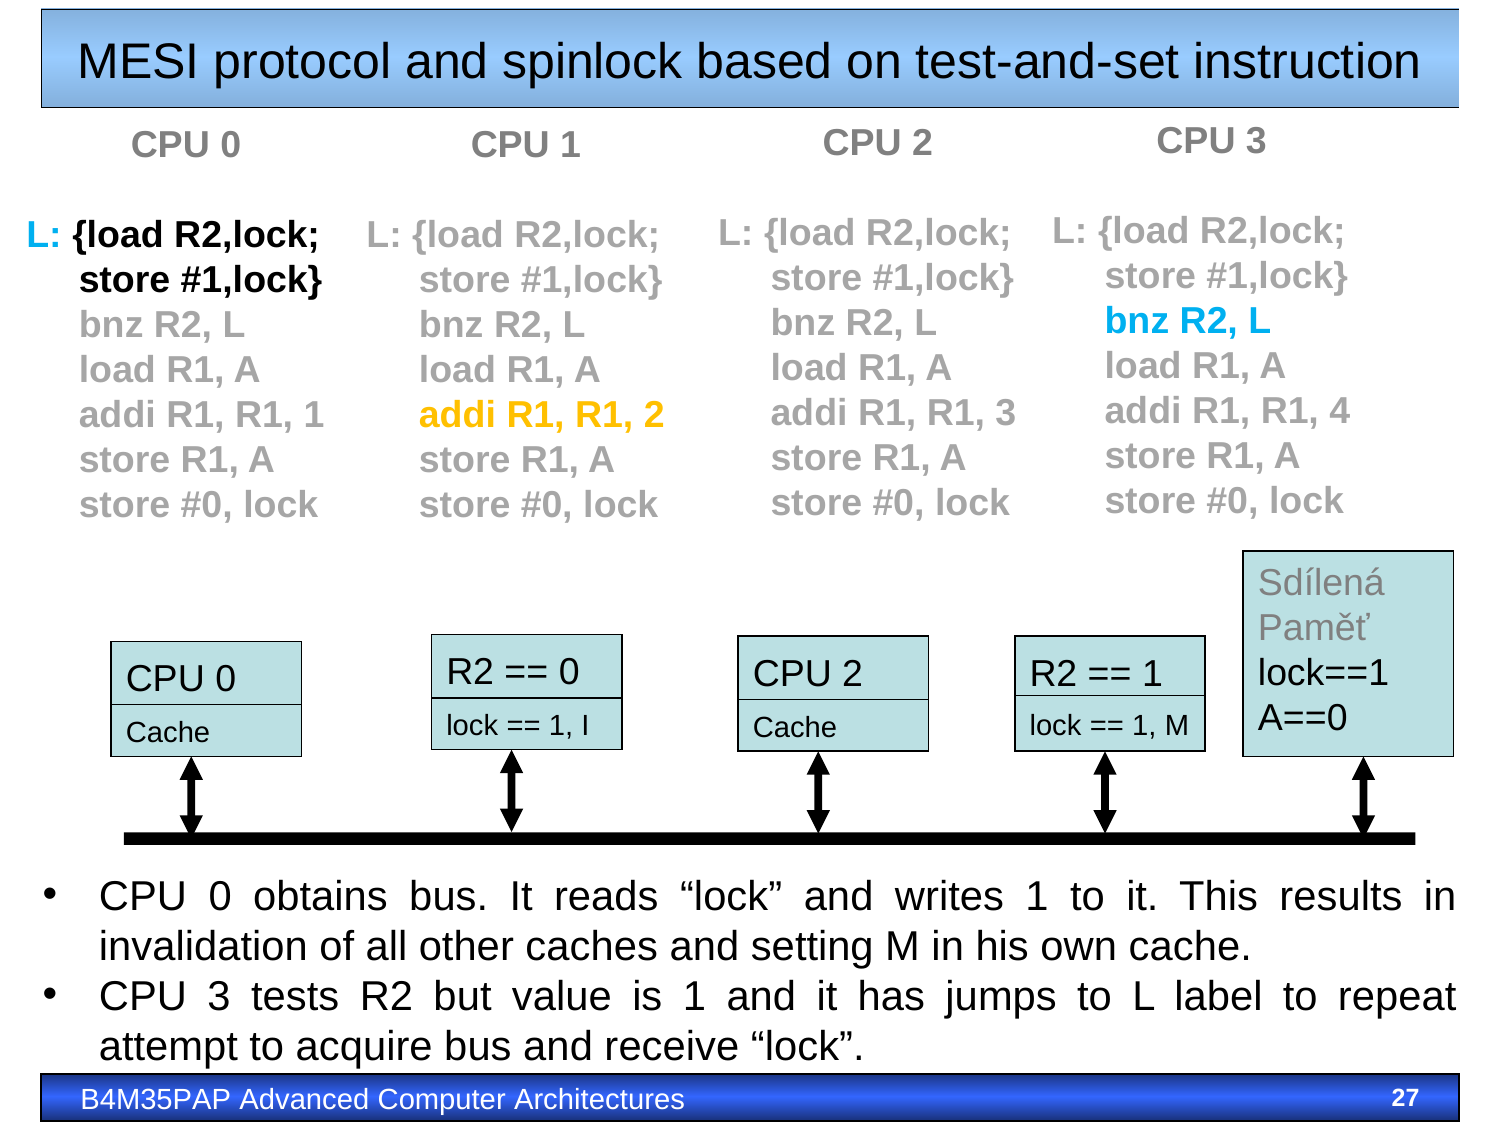

# MESI protocol and spinlock based on test-and-set instruction
CPU 3
L: {load R2,lock;
 store #1,lock}
 bnz R2, L
 load R1, A
 addi R1, R1, 4
 store R1, A
 store #0, lock
CPU 2
L: {load R2,lock;
 store #1,lock}
 bnz R2, L
 load R1, A
 addi R1, R1, 3
 store R1, A
 store #0, lock
CPU 0
L: {load R2,lock;
 store #1,lock}
 bnz R2, L
 load R1, A
 addi R1, R1, 1
 store R1, A
 store #0, lock
CPU 1
L: {load R2,lock;
 store #1,lock}
 bnz R2, L
 load R1, A
 addi R1, R1, 2
 store R1, A
 store #0, lock
Sdílená
Paměť
lock==1
A==0
R2 == 0
CPU 2
R2 == 1
CPU 0
lock == 1, M
lock == 1, I
Cache
Cache
CPU 0 obtains bus. It reads “lock” and writes 1 to it. This results in invalidation of all other caches and setting M in his own cache.
CPU 3 tests R2 but value is 1 and it has jumps to L label to repeat attempt to acquire bus and receive “lock”.